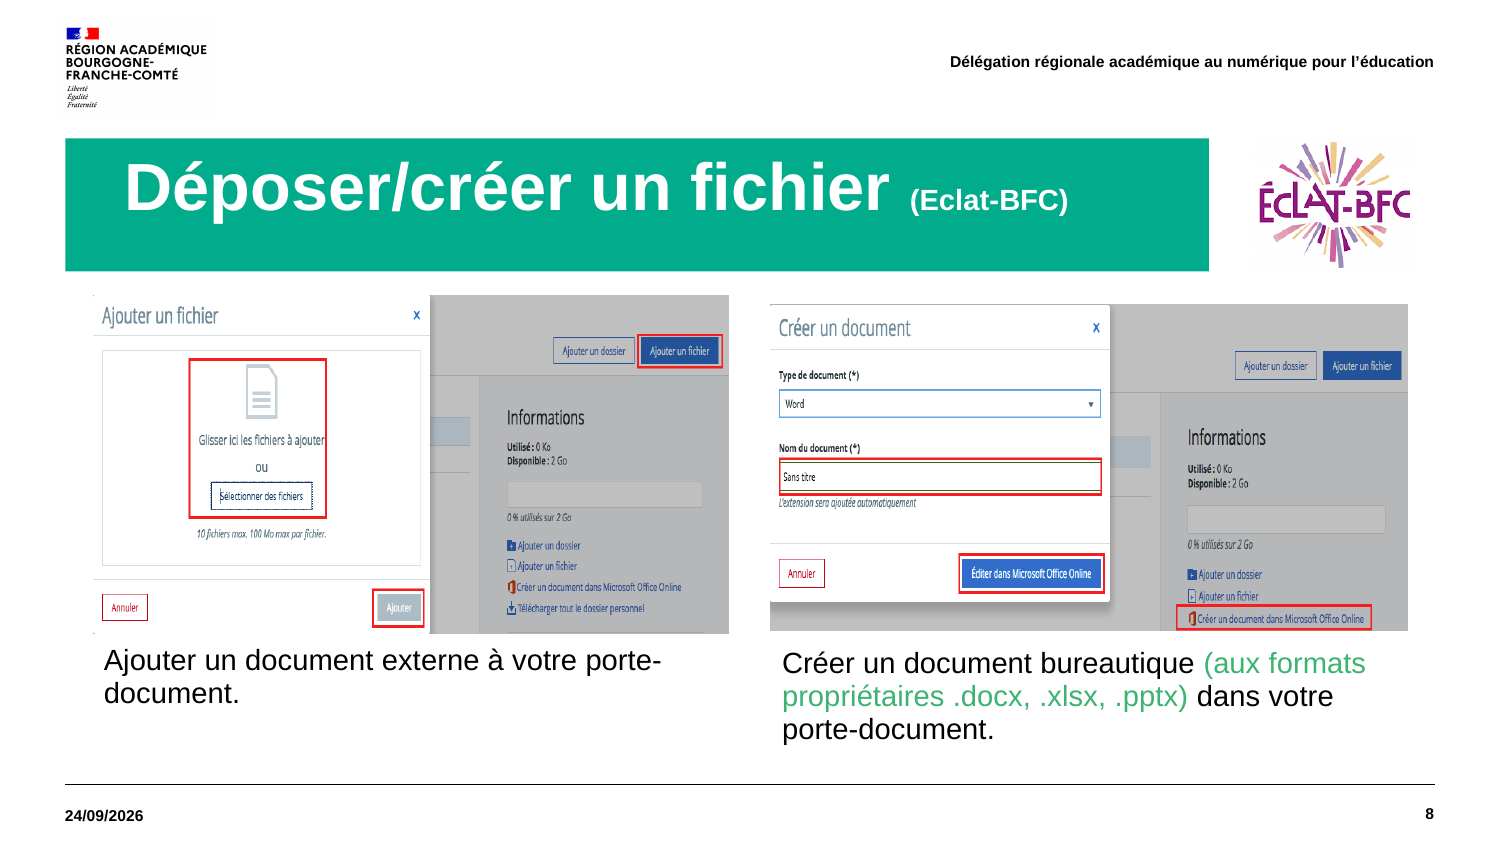

Délégation régionale académique au numérique pour l’éducation
Déposer/créer un fichier (Eclat-BFC)
Ajouter un document externe à votre porte-document.
Créer un document bureautique (aux formats propriétaires .docx, .xlsx, .pptx) dans votre porte-document.